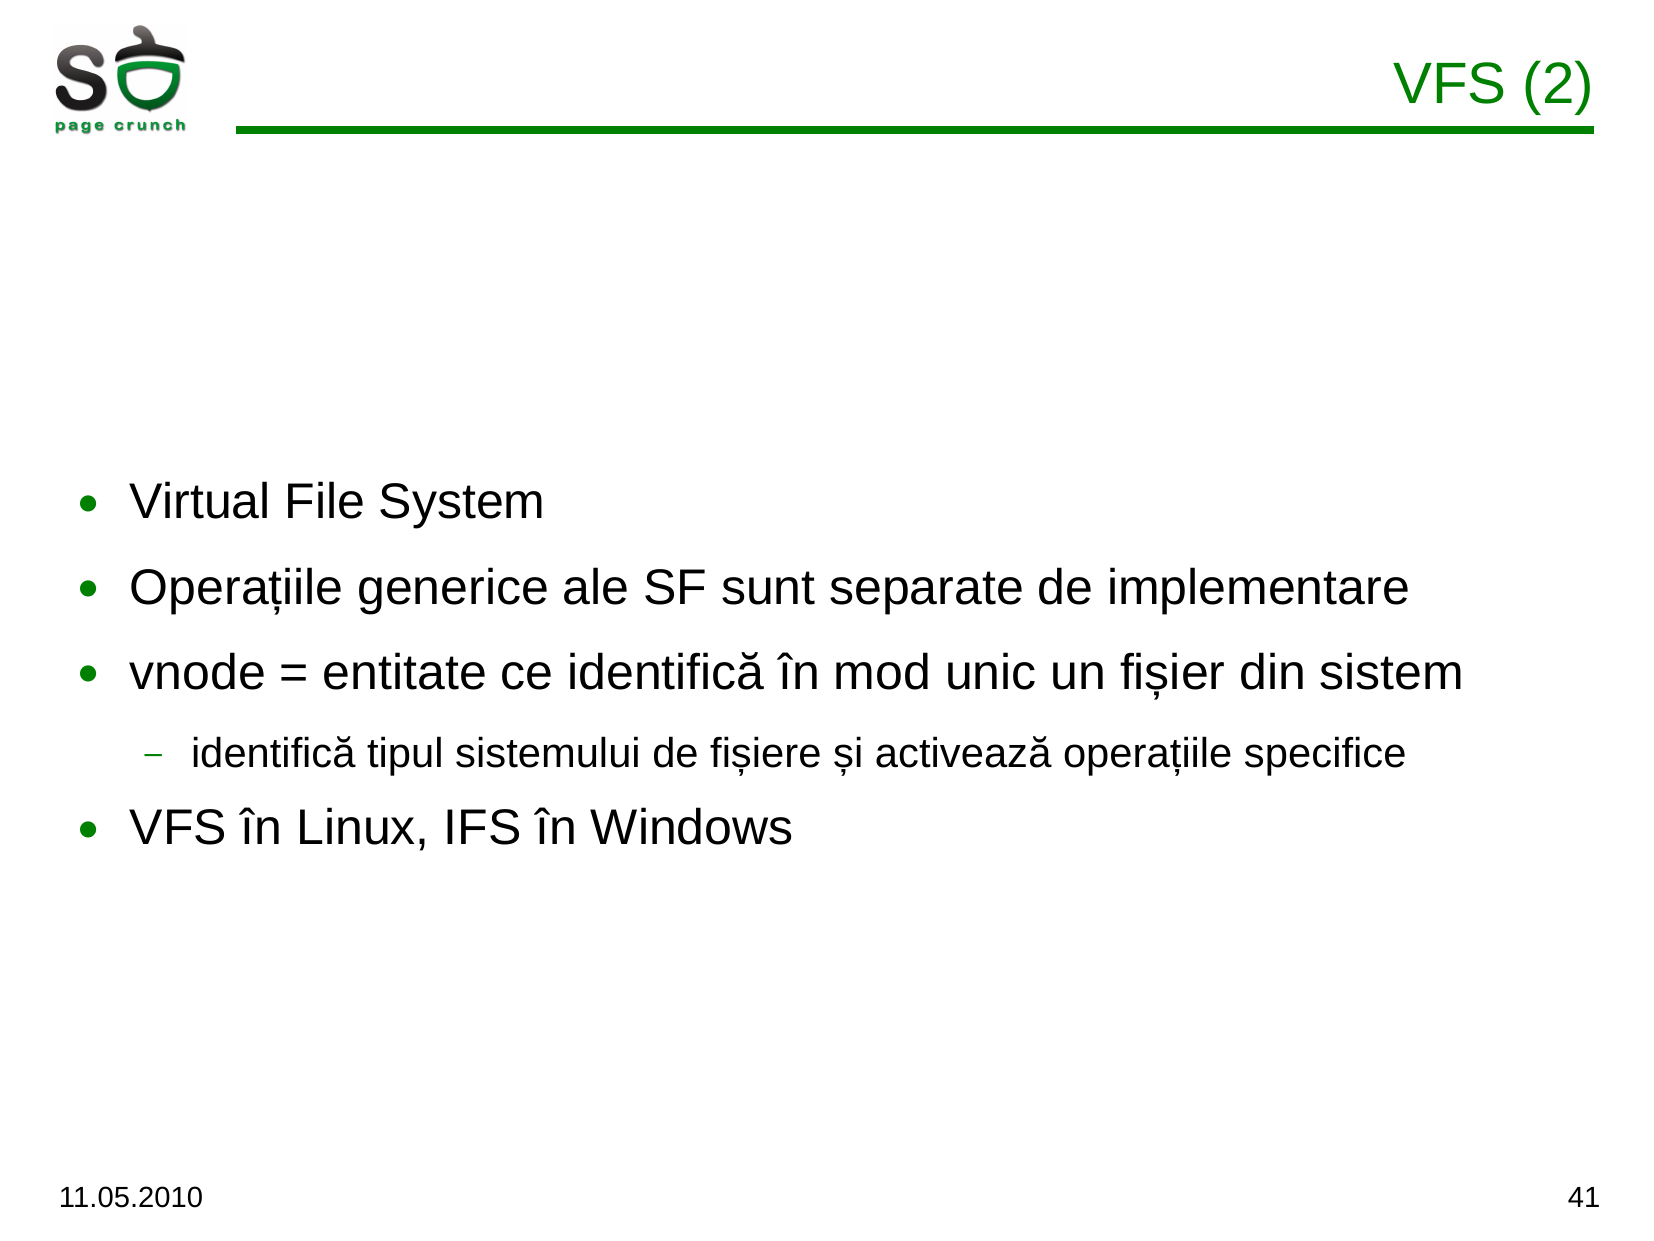

# VFS (2)
Virtual File System
Operațiile generice ale SF sunt separate de implementare
vnode = entitate ce identifică în mod unic un fișier din sistem
identifică tipul sistemului de fișiere și activează operațiile specifice
VFS în Linux, IFS în Windows
11.05.2010
41